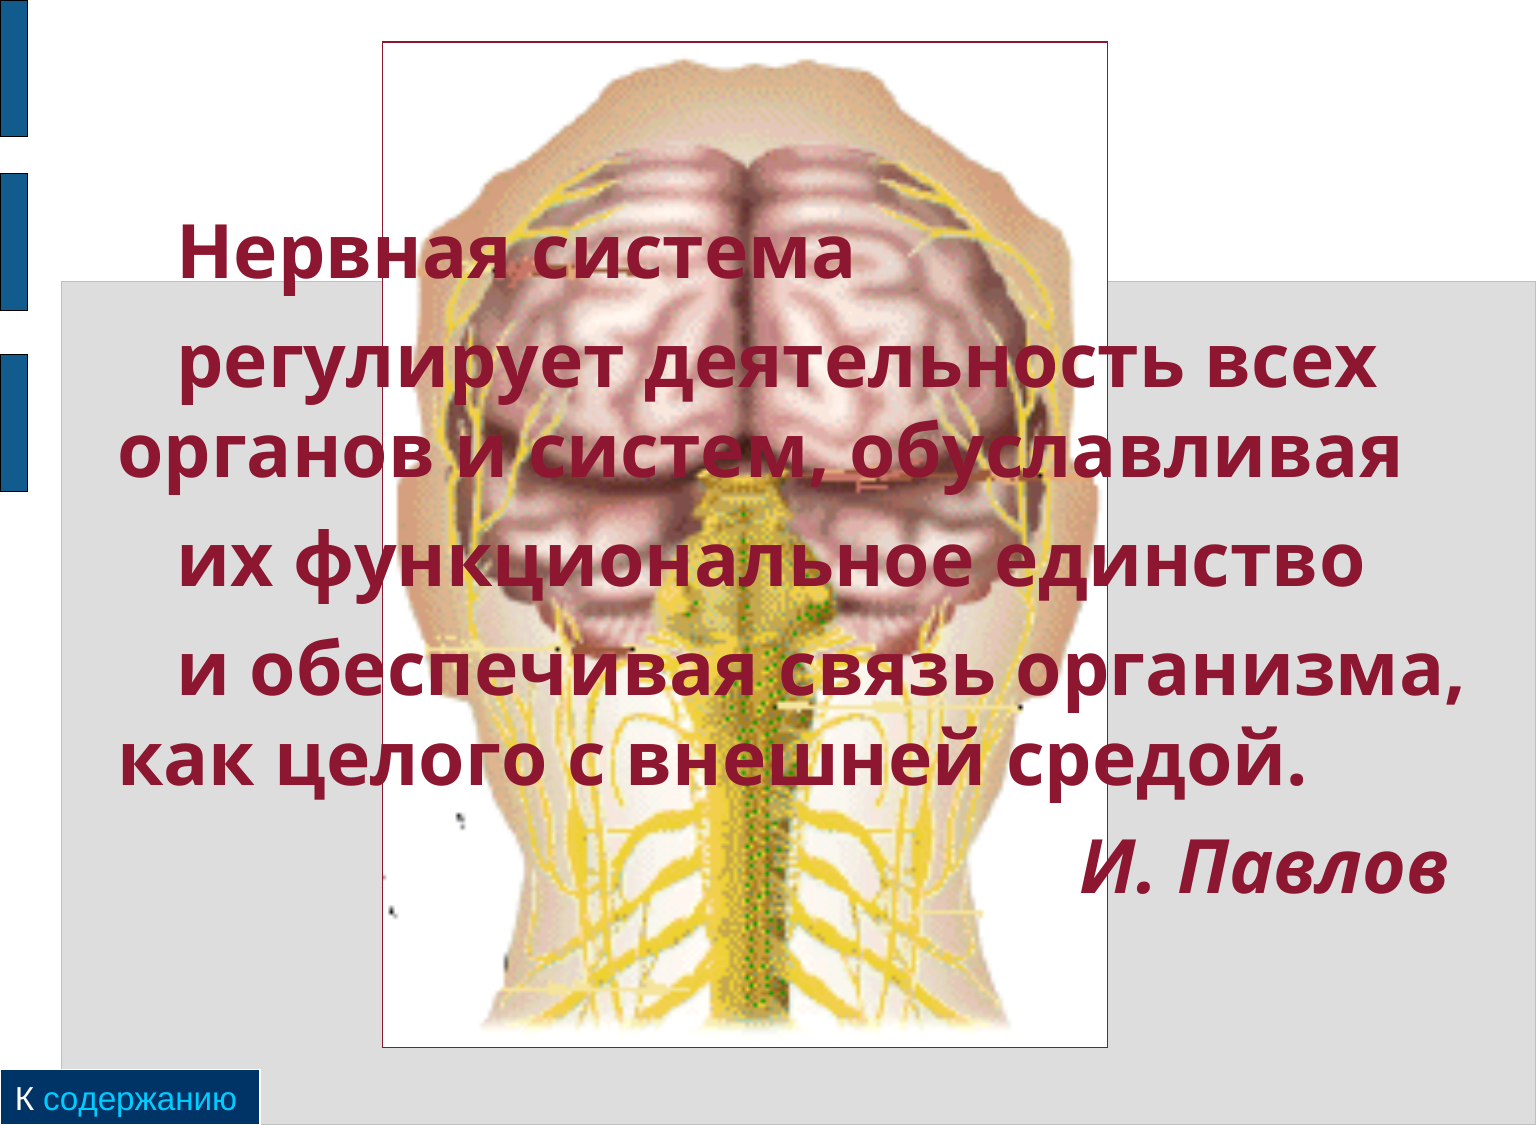

Нервная система
регулирует деятельность всех органов и систем, обуславливая
их функциональное единство
и обеспечивая связь организма, как целого с внешней средой.
И. Павлов
К содержанию